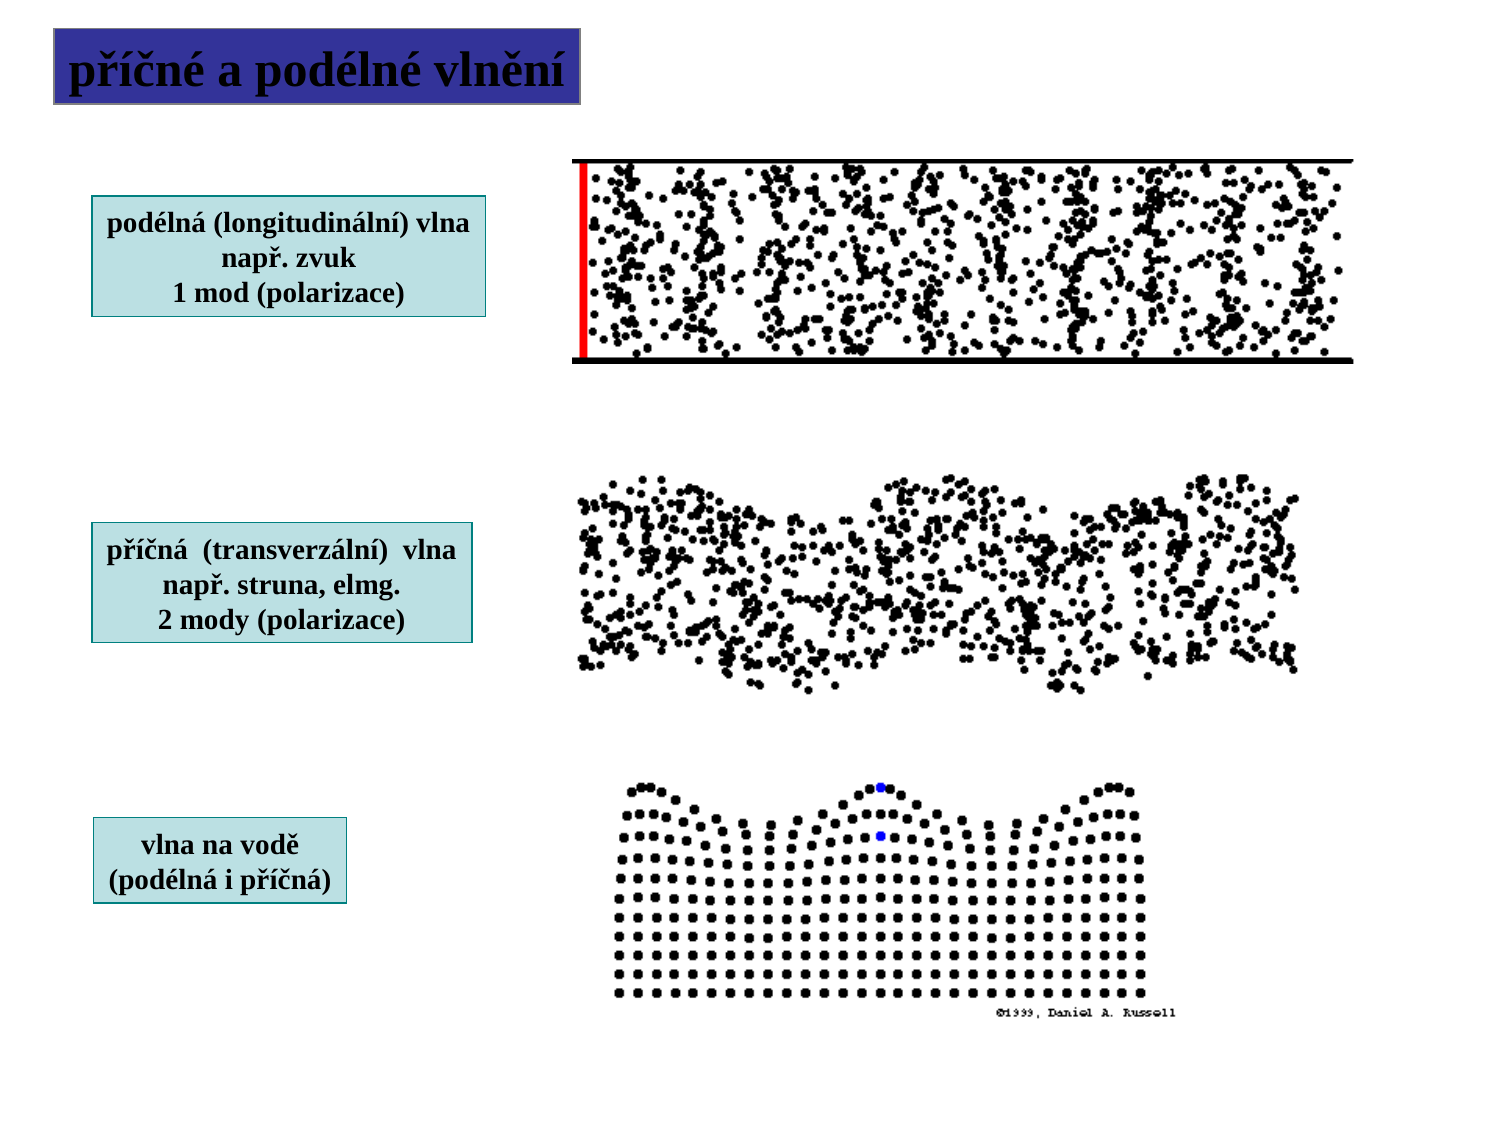

příčné a podélné vlnění
podélná (longitudinální) vlna
např. zvuk
1 mod (polarizace)
příčná (transverzální) vlna
např. struna, elmg.
2 mody (polarizace)
vlna na vodě
(podélná i příčná)